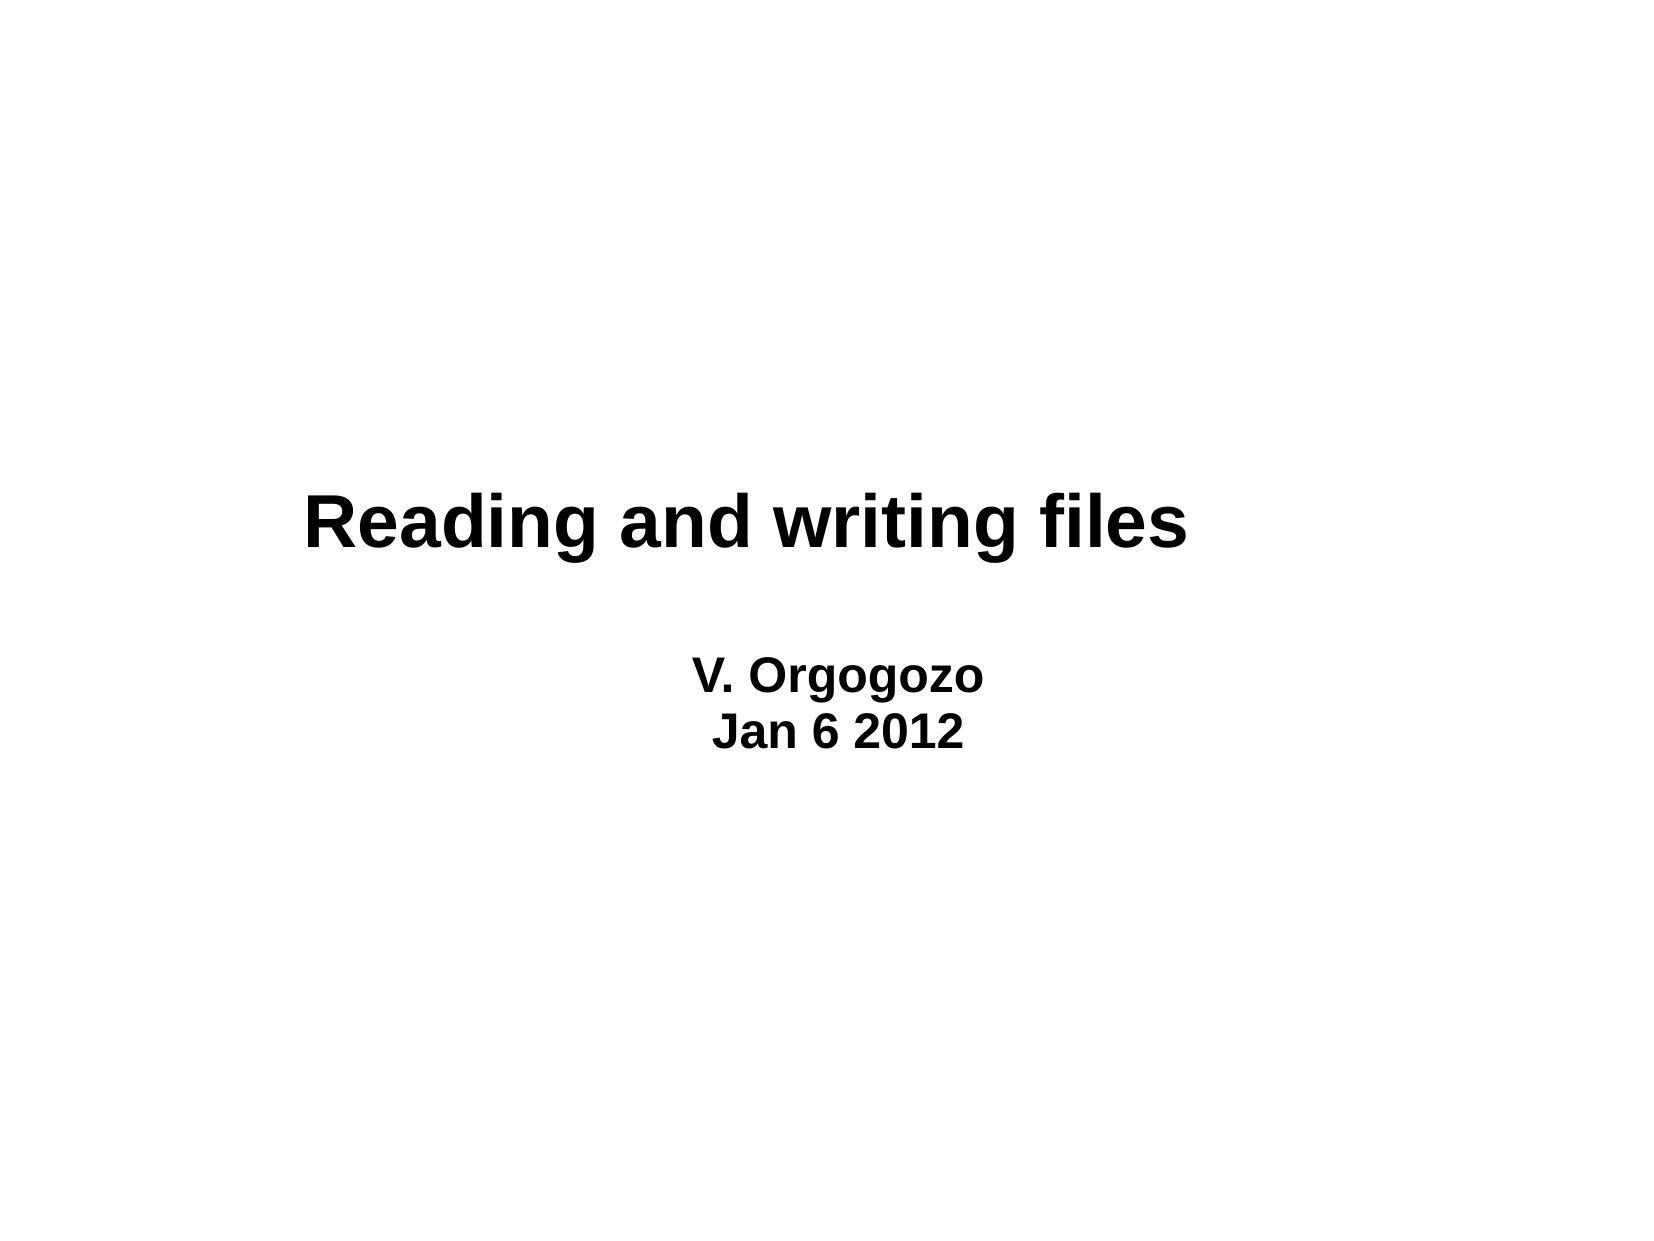

Reading and writing files
V. Orgogozo
Jan 6 2012